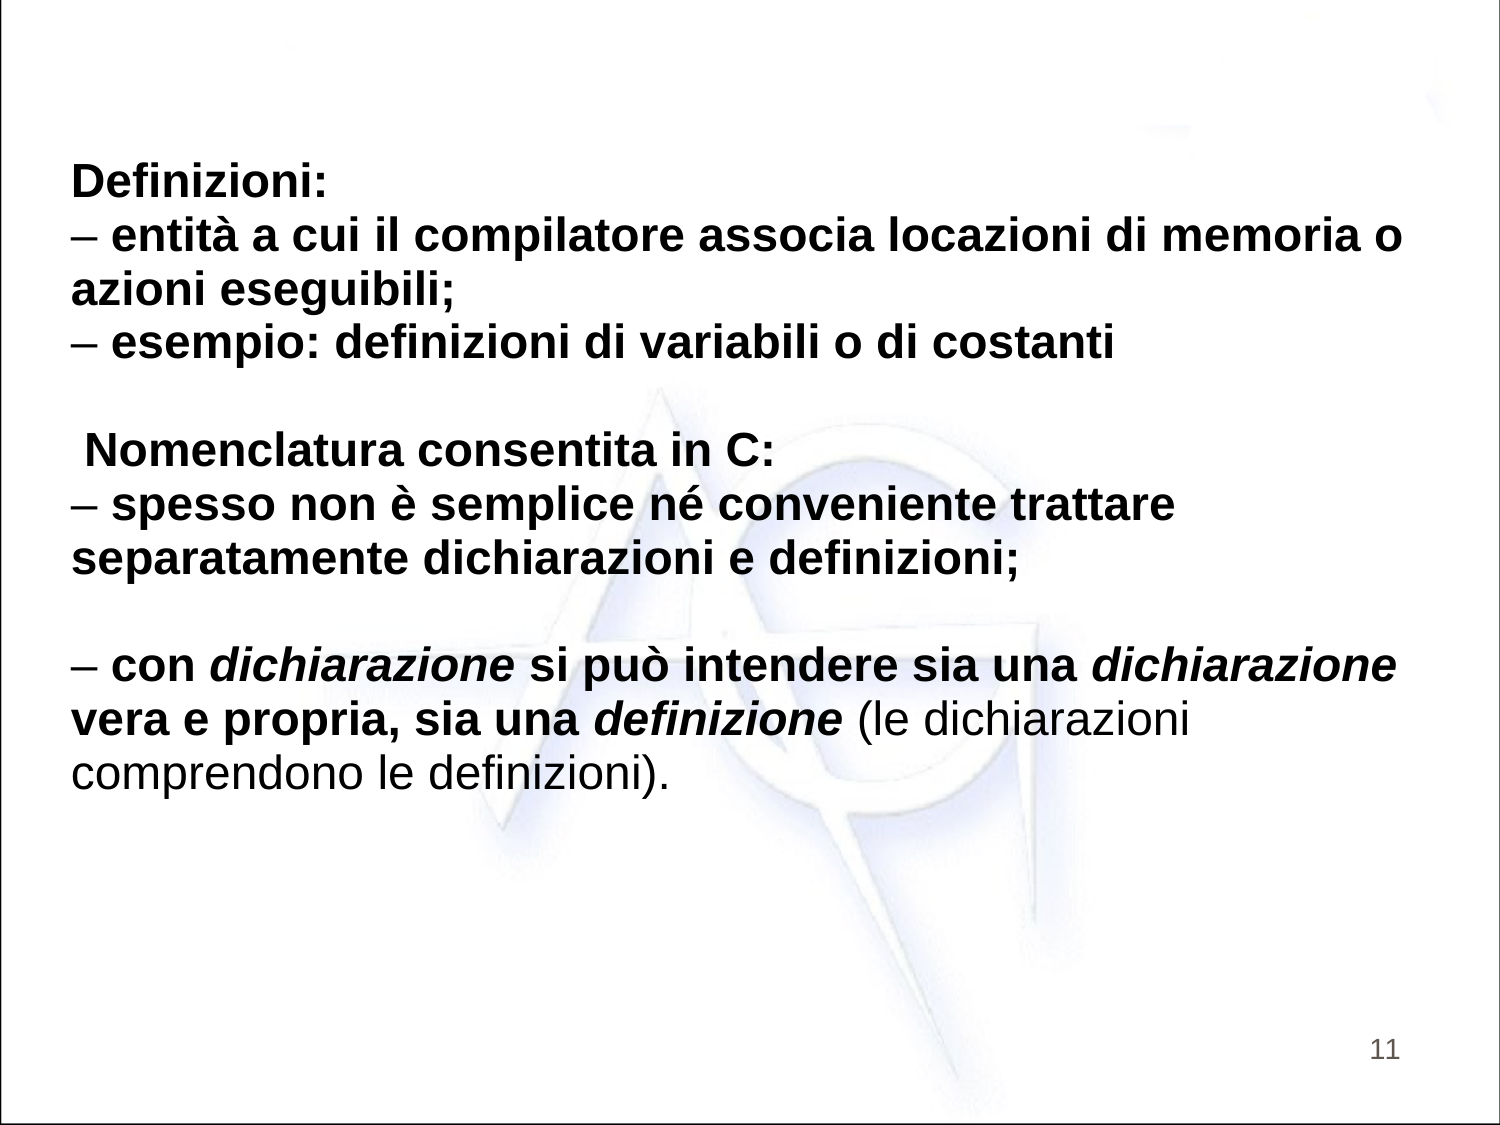

Definizioni:
– entità a cui il compilatore associa locazioni di memoria o azioni eseguibili;
– esempio: definizioni di variabili o di costanti
 Nomenclatura consentita in C:
– spesso non è semplice né conveniente trattare separatamente dichiarazioni e definizioni;
– con dichiarazione si può intendere sia una dichiarazione vera e propria, sia una definizione (le dichiarazioni comprendono le definizioni).
11